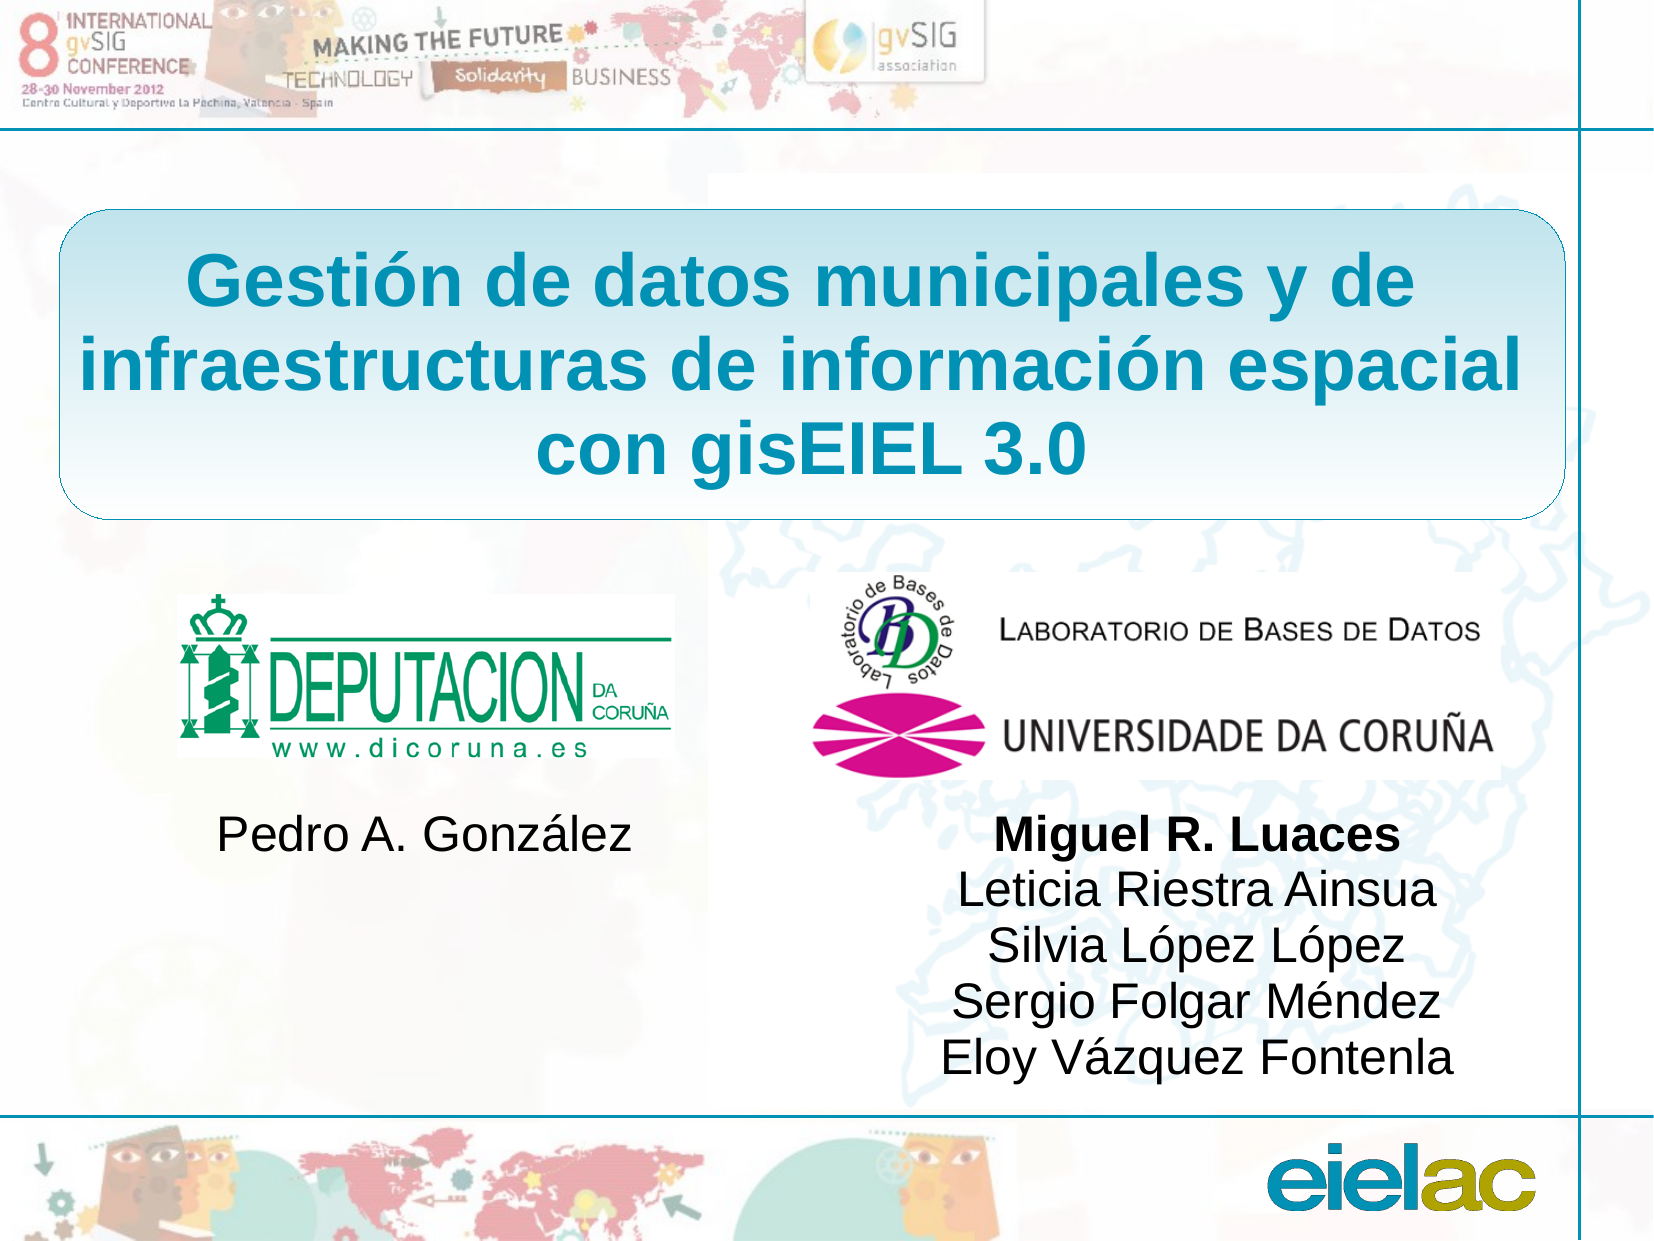

Gestión de datos municipales y de
infraestructuras de información espacial
con gisEIEL 3.0
Pedro A. González
Miguel R. Luaces
Leticia Riestra Ainsua
Silvia López López
Sergio Folgar Méndez
Eloy Vázquez Fontenla